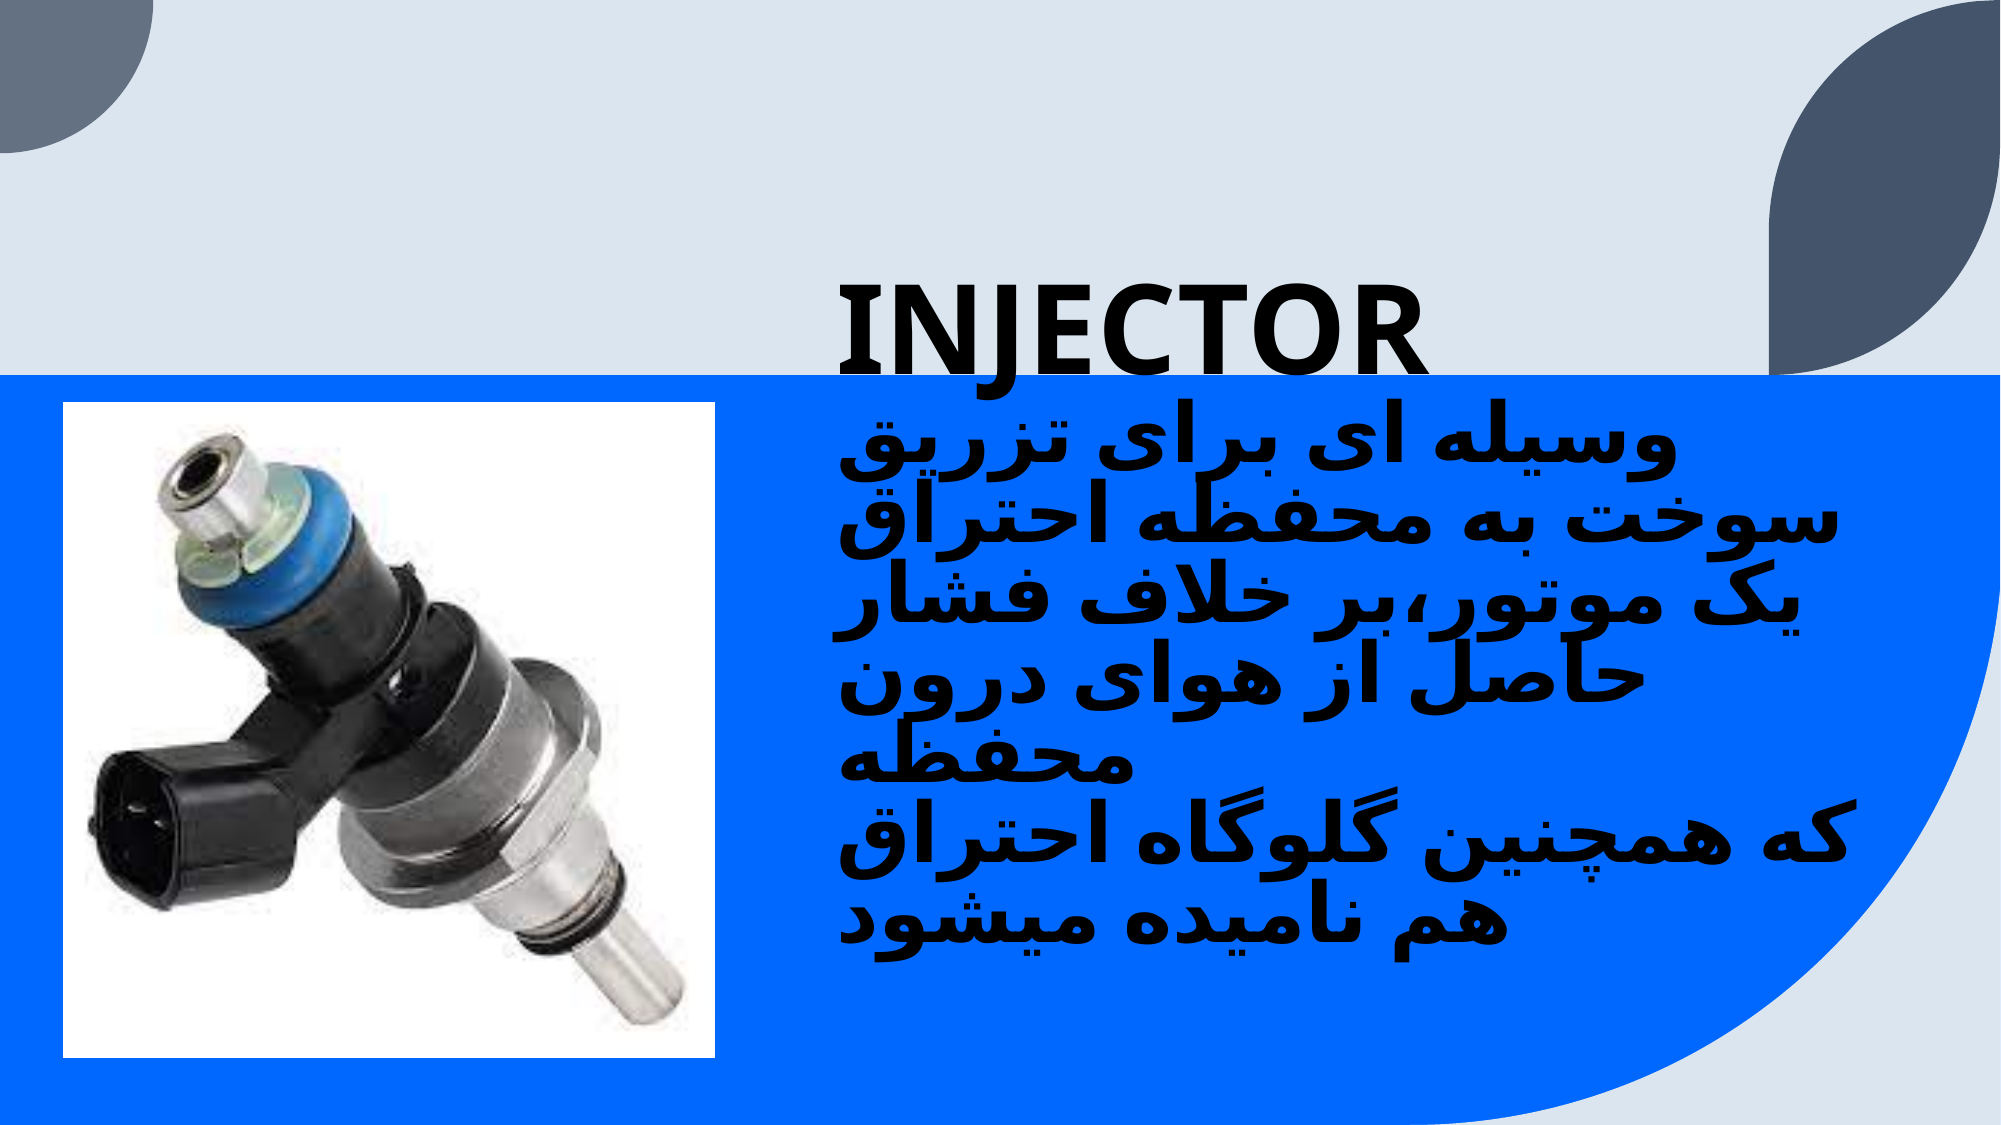

# INJECTOR وسیله ای برای تزریق سوخت به محفظه احتراق یک موتور،بر خلاف فشار حاصل از هوای درون محفظه که همچنین گلوگاه احتراق هم نامیده میشود